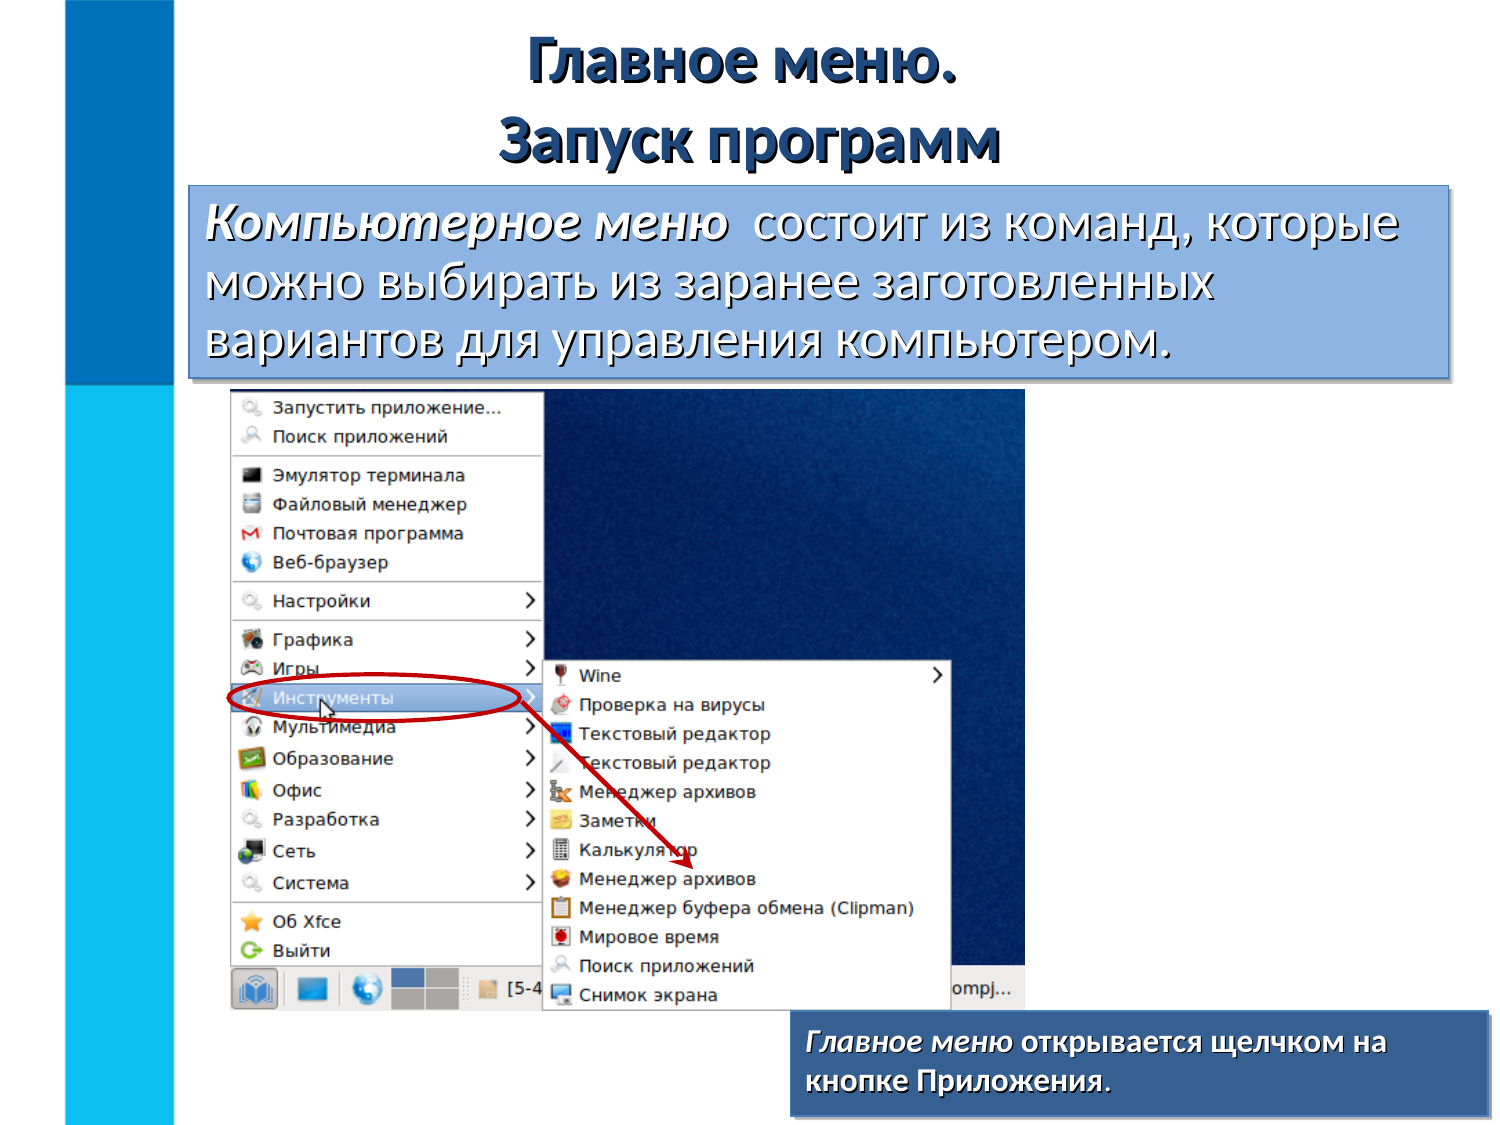

# Главное меню. Запуск программ
Компьютерное меню состоит из команд, которые можно выбирать из заранее заготовленных вариантов для управления компьютером.
Главное меню открывается щелчком на кнопке Приложения.